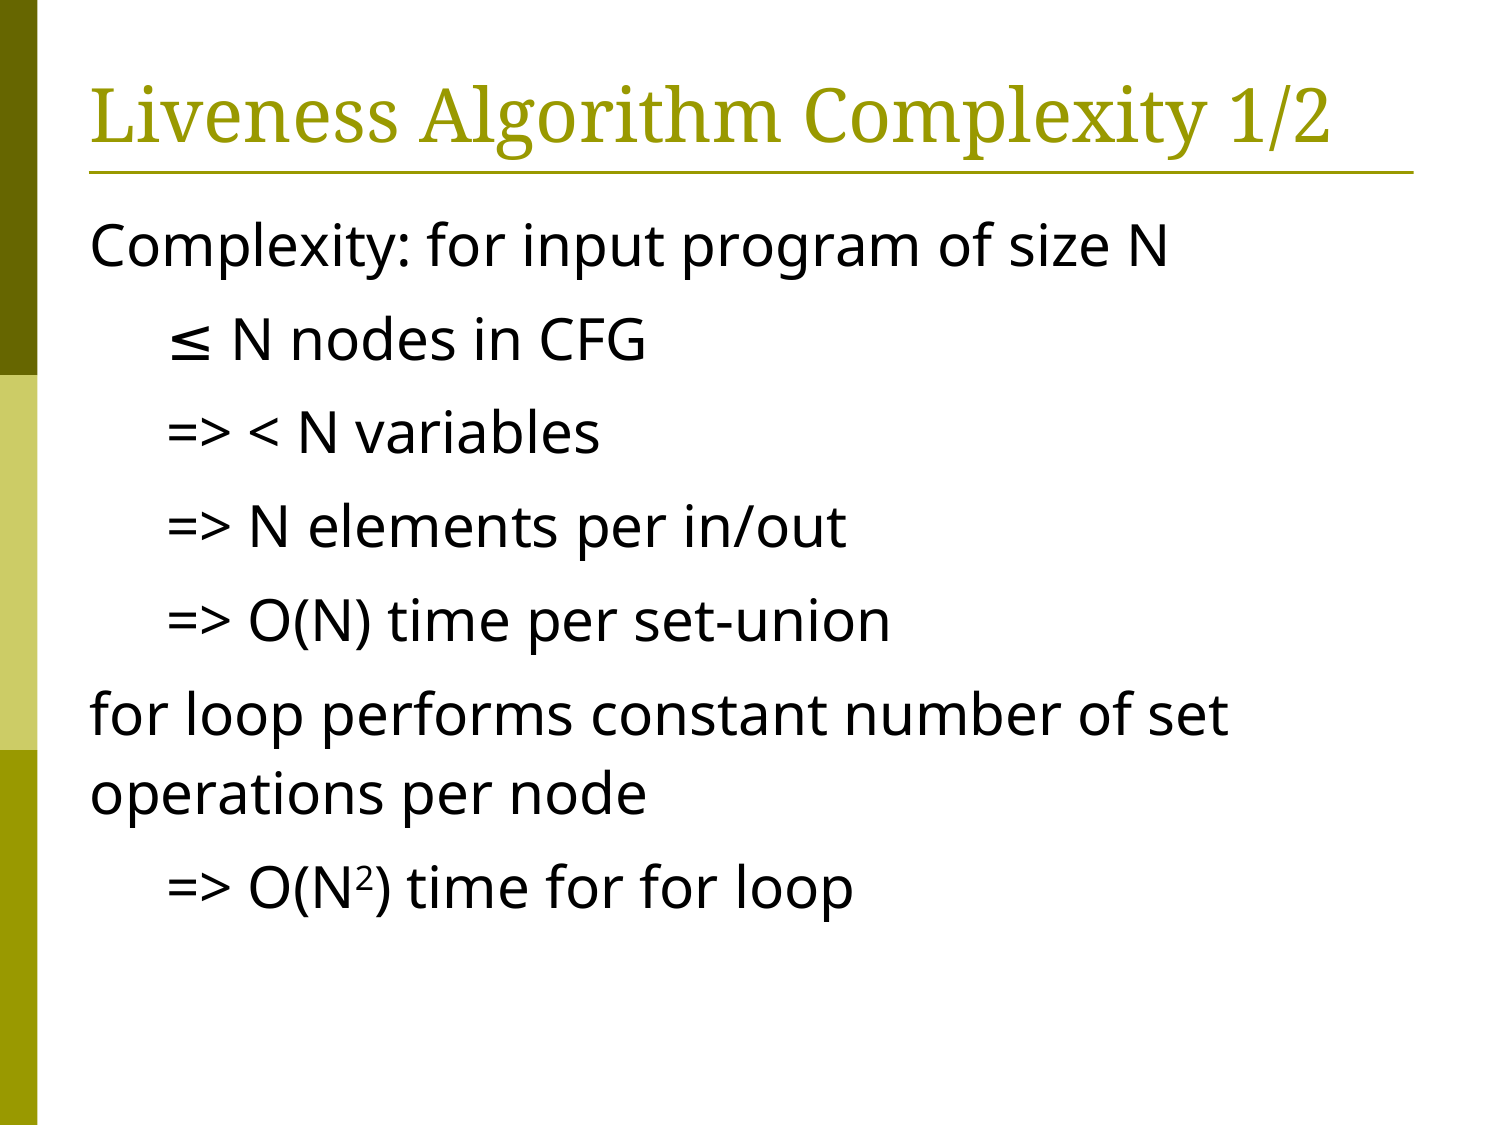

# Liveness Algorithm Complexity 1/2
Complexity: for input program of size N
 ≤ N nodes in CFG
 => < N variables
 => N elements per in/out
 => O(N) time per set-union
for loop performs constant number of set operations per node
 => O(N2) time for for loop